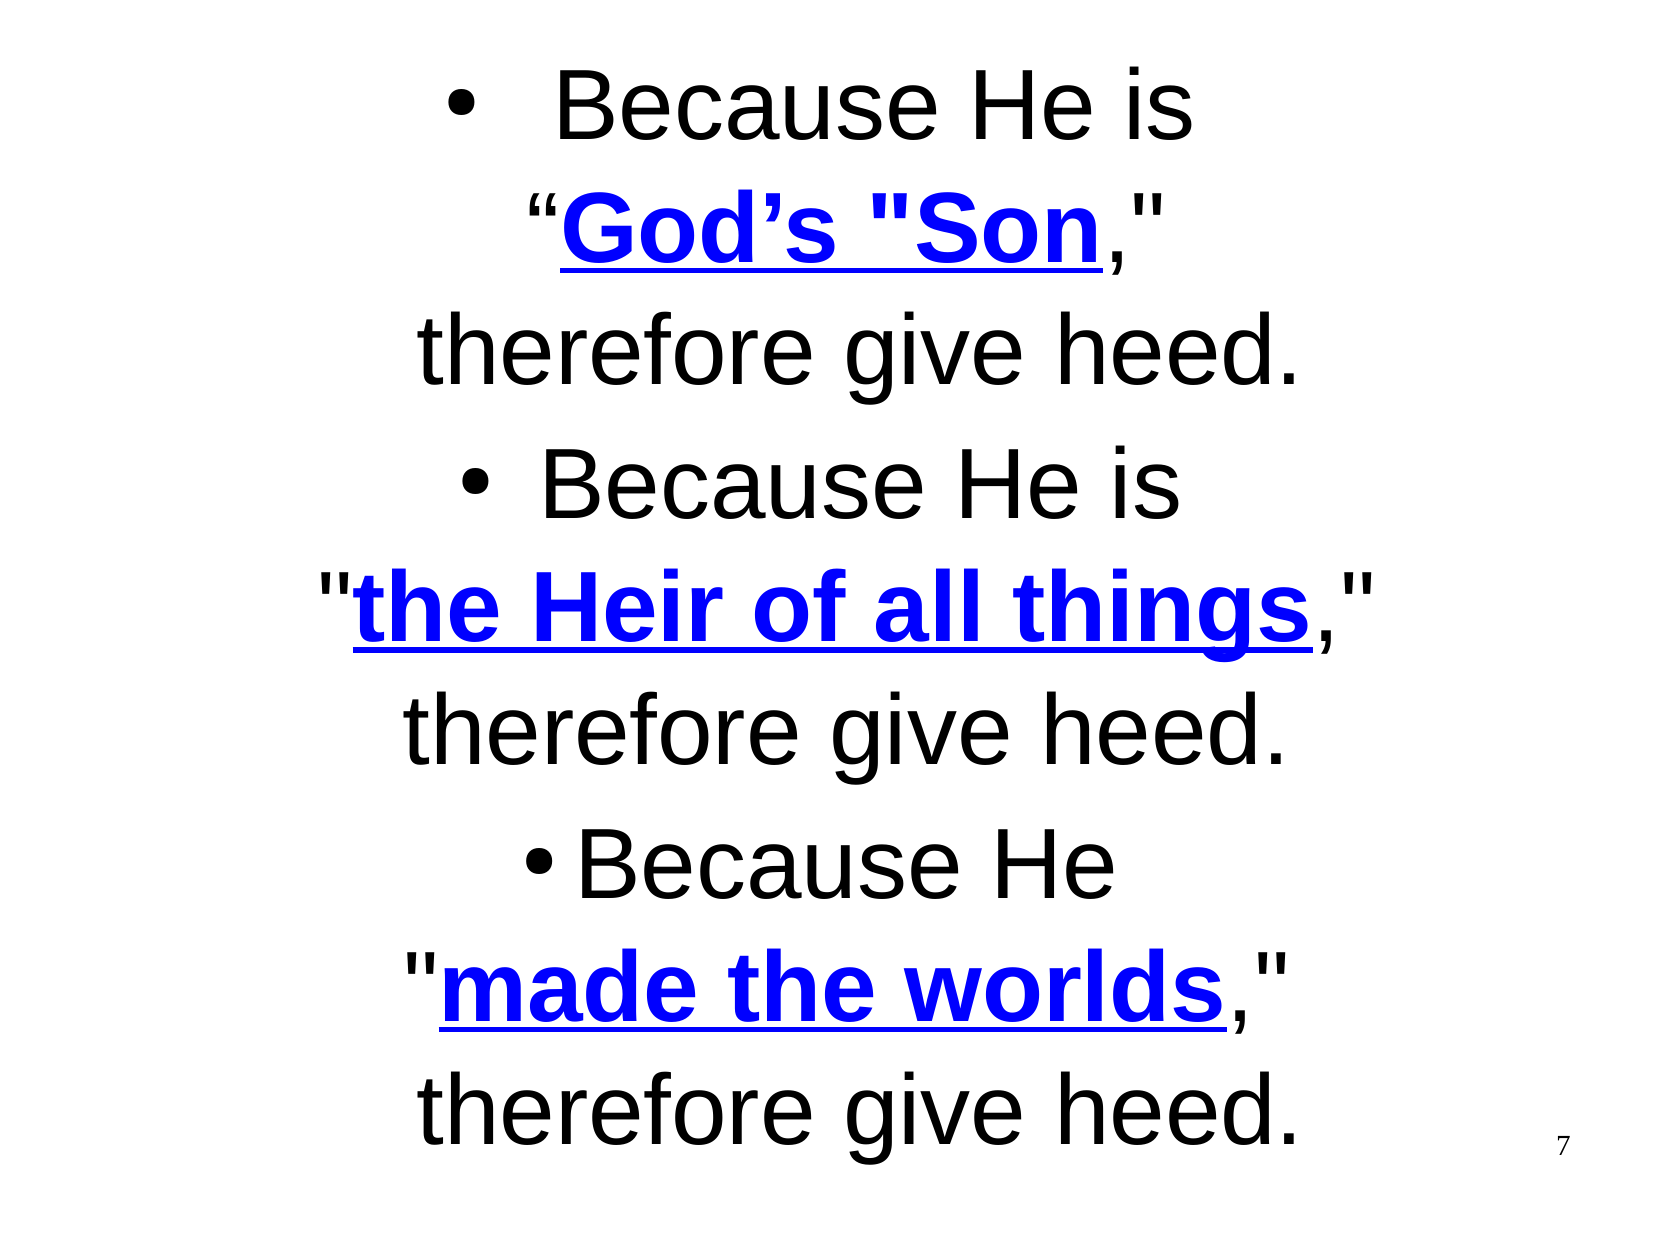

# Because He is “God’s "Son," therefore give heed.
 Because He is
"the Heir of all things,"
therefore give heed.
Because He
"made the worlds,"
therefore give heed.
7